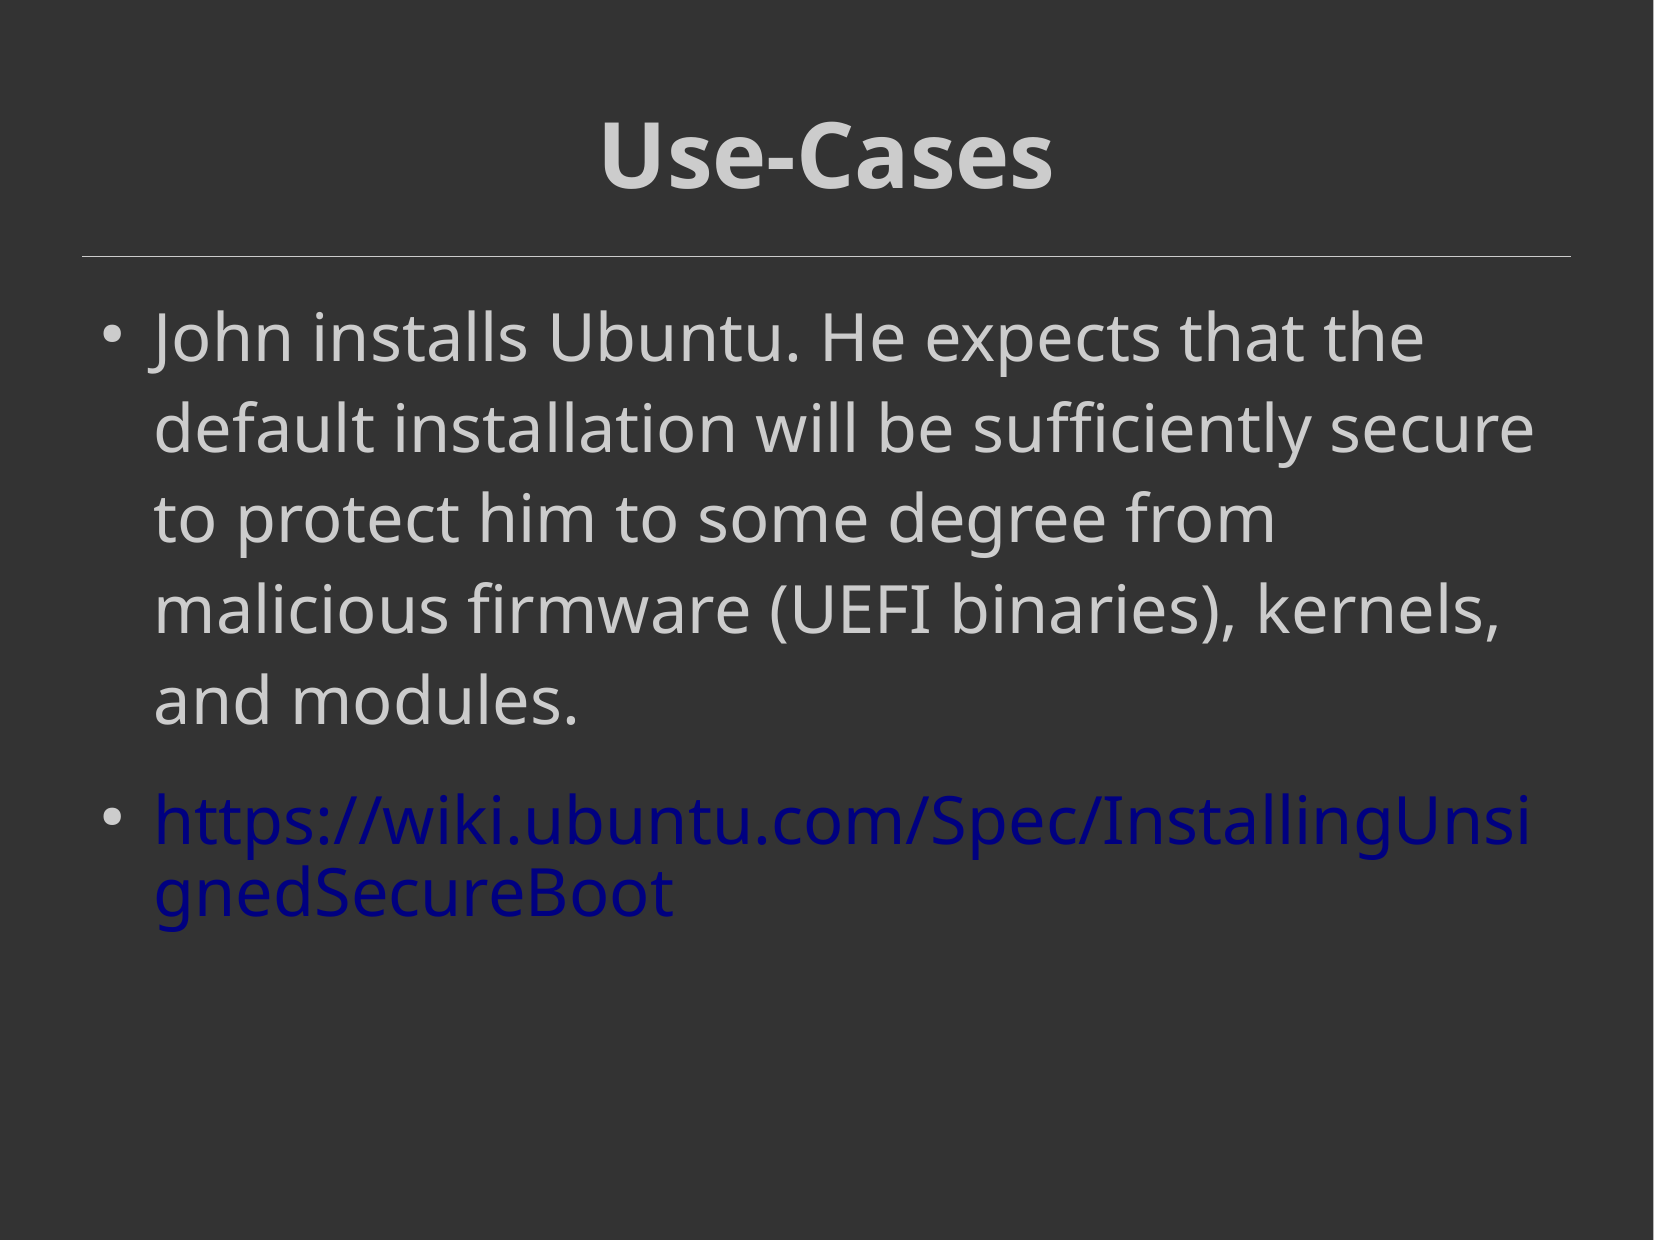

# Use-Cases
John installs Ubuntu. He expects that the default installation will be sufficiently secure to protect him to some degree from malicious firmware (UEFI binaries), kernels, and modules.
https://wiki.ubuntu.com/Spec/InstallingUnsignedSecureBoot